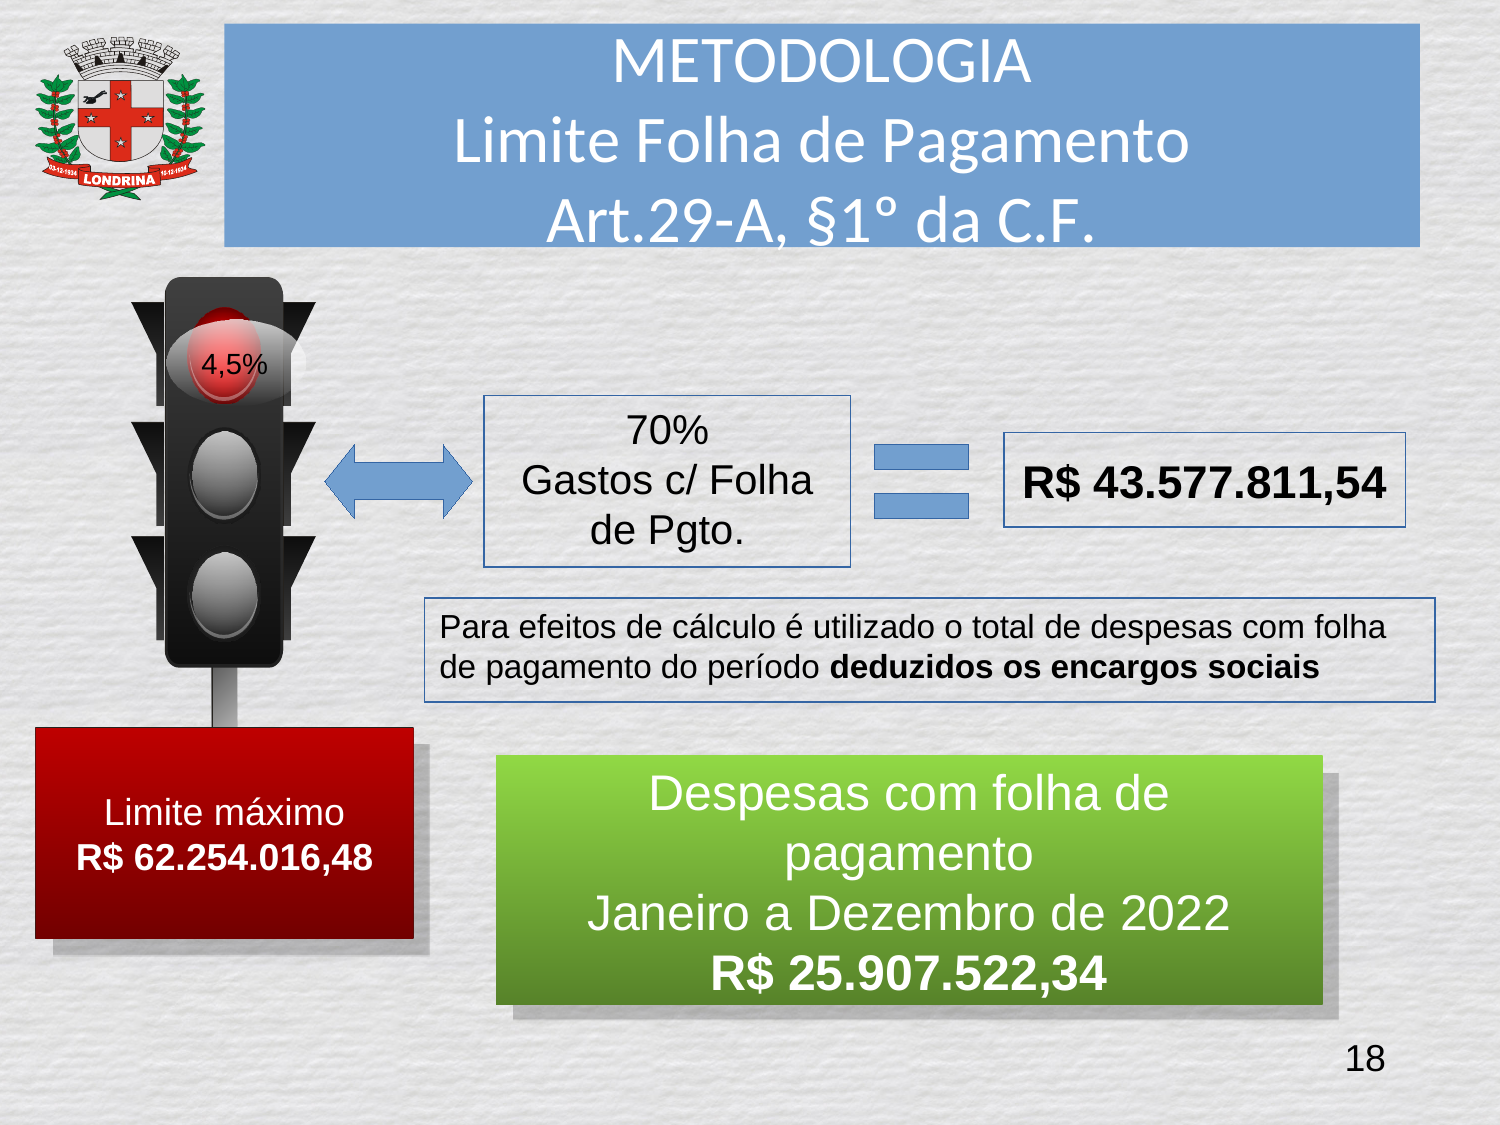

METODOLOGIA
Limite Folha de Pagamento
Art.29-A, §1º da C.F.
4,5%
70%
Gastos c/ Folha de Pgto.
R$ 43.577.811,54
Para efeitos de cálculo é utilizado o total de despesas com folha de pagamento do período deduzidos os encargos sociais
Limite máximo
R$ 62.254.016,48
Despesas com folha de pagamento
Janeiro a Dezembro de 2022
R$ 25.907.522,34